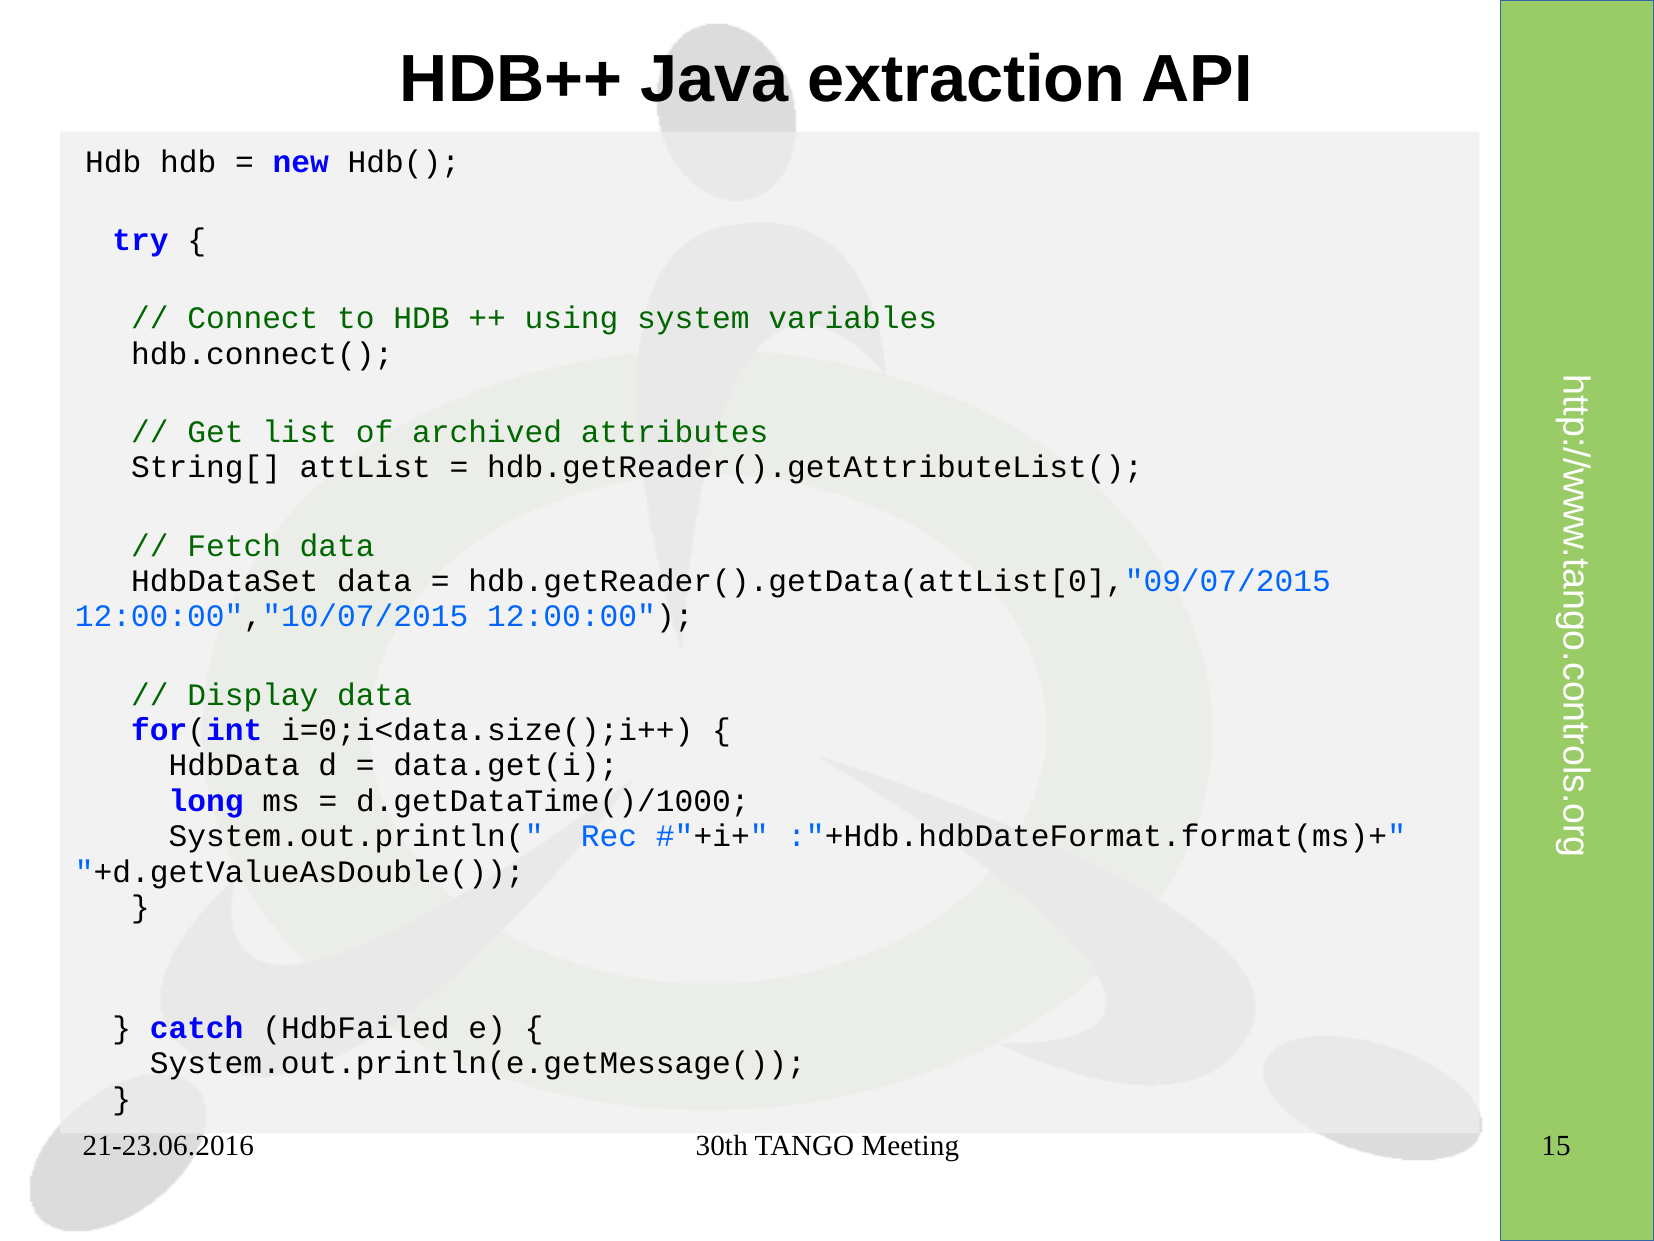

HDB++ Java extraction API
 Hdb hdb = new Hdb();
 try {
 // Connect to HDB ++ using system variables
 hdb.connect();
 // Get list of archived attributes
 String[] attList = hdb.getReader().getAttributeList();
 // Fetch data
 HdbDataSet data = hdb.getReader().getData(attList[0],"09/07/2015 12:00:00","10/07/2015 12:00:00");
 // Display data
 for(int i=0;i<data.size();i++) {
 HdbData d = data.get(i);
 long ms = d.getDataTime()/1000;
 System.out.println(" Rec #"+i+" :"+Hdb.hdbDateFormat.format(ms)+" "+d.getValueAsDouble());
 }
 } catch (HdbFailed e) {
 System.out.println(e.getMessage());
 }
21-23.06.2016
30th TANGO Meeting
15